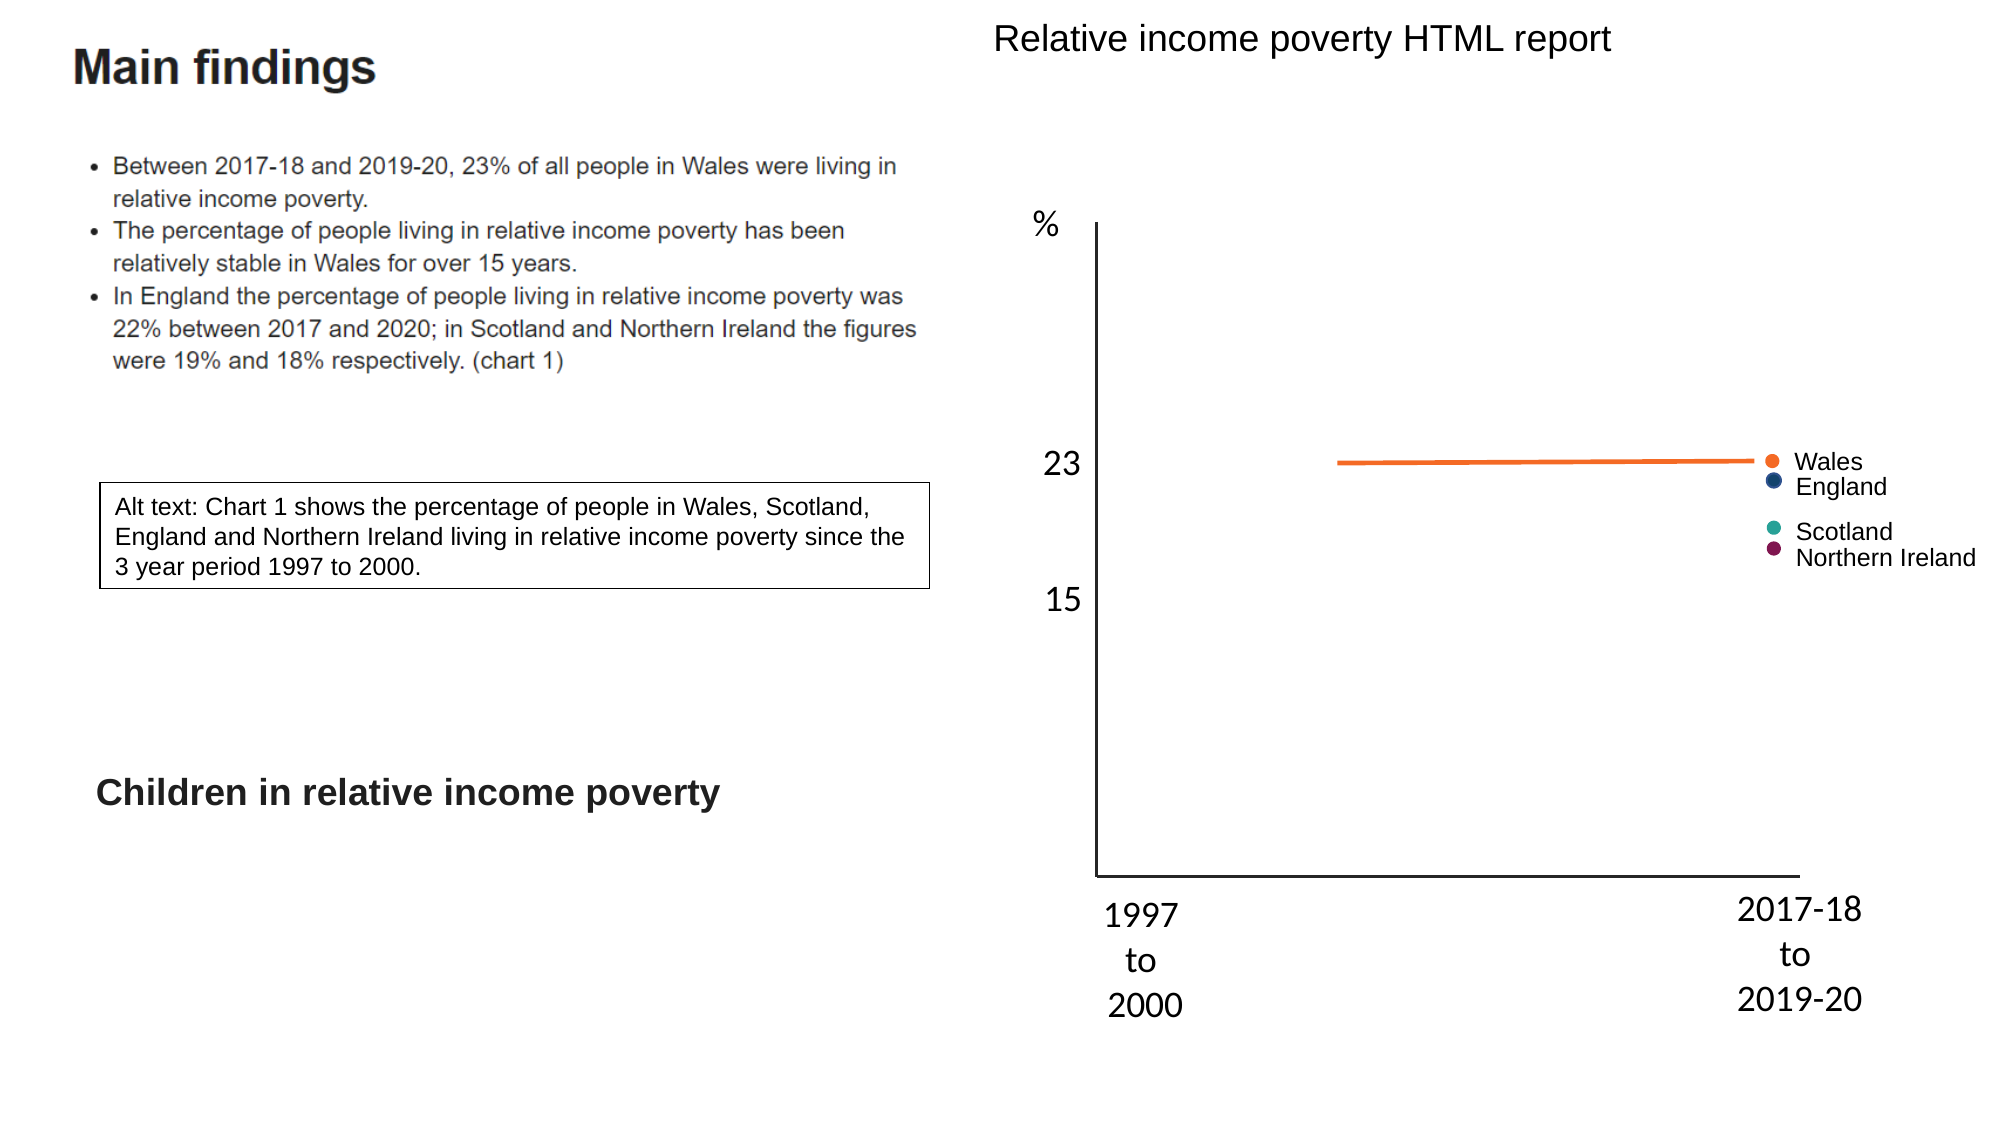

Relative income poverty HTML report
%
23
Wales
England
Scotland
15
2017-18
to
2019-20
Northern Ireland
1997
to
2000
Alt text: Chart 1 shows the percentage of people in Wales, Scotland, England and Northern Ireland living in relative income poverty since the 3 year period 1997 to 2000.
Children in relative income poverty